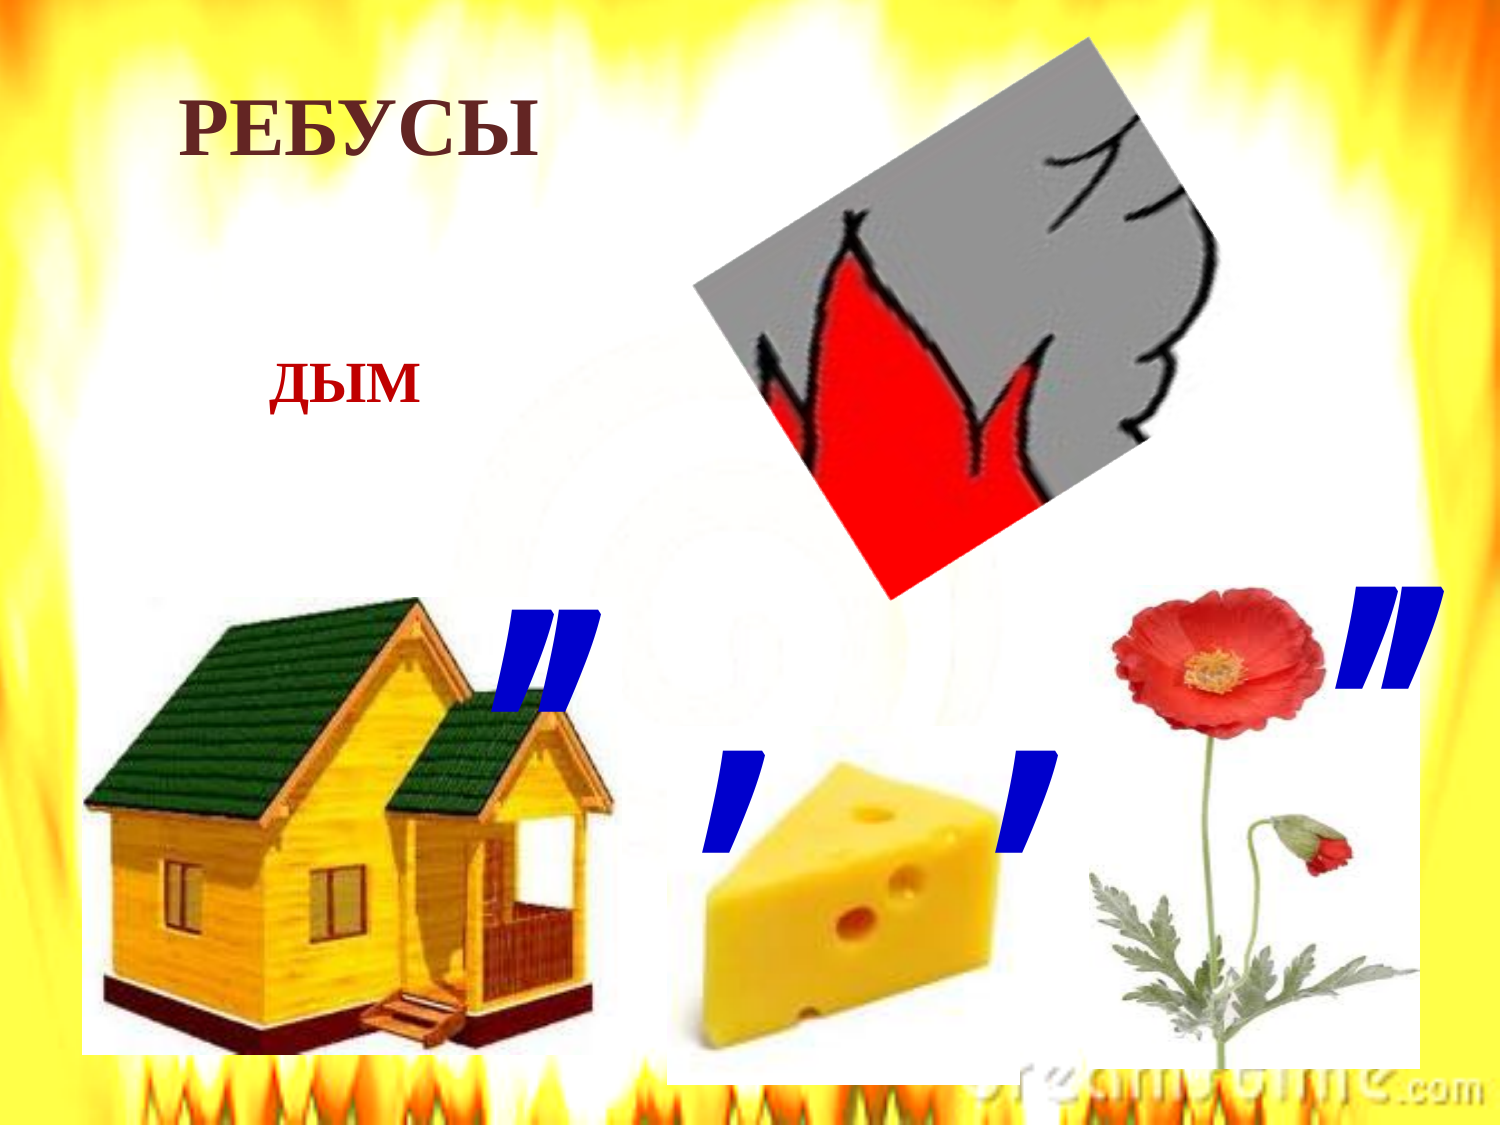

РЕБУСЫ
,
,
,
,
 ДЫМ
,
,